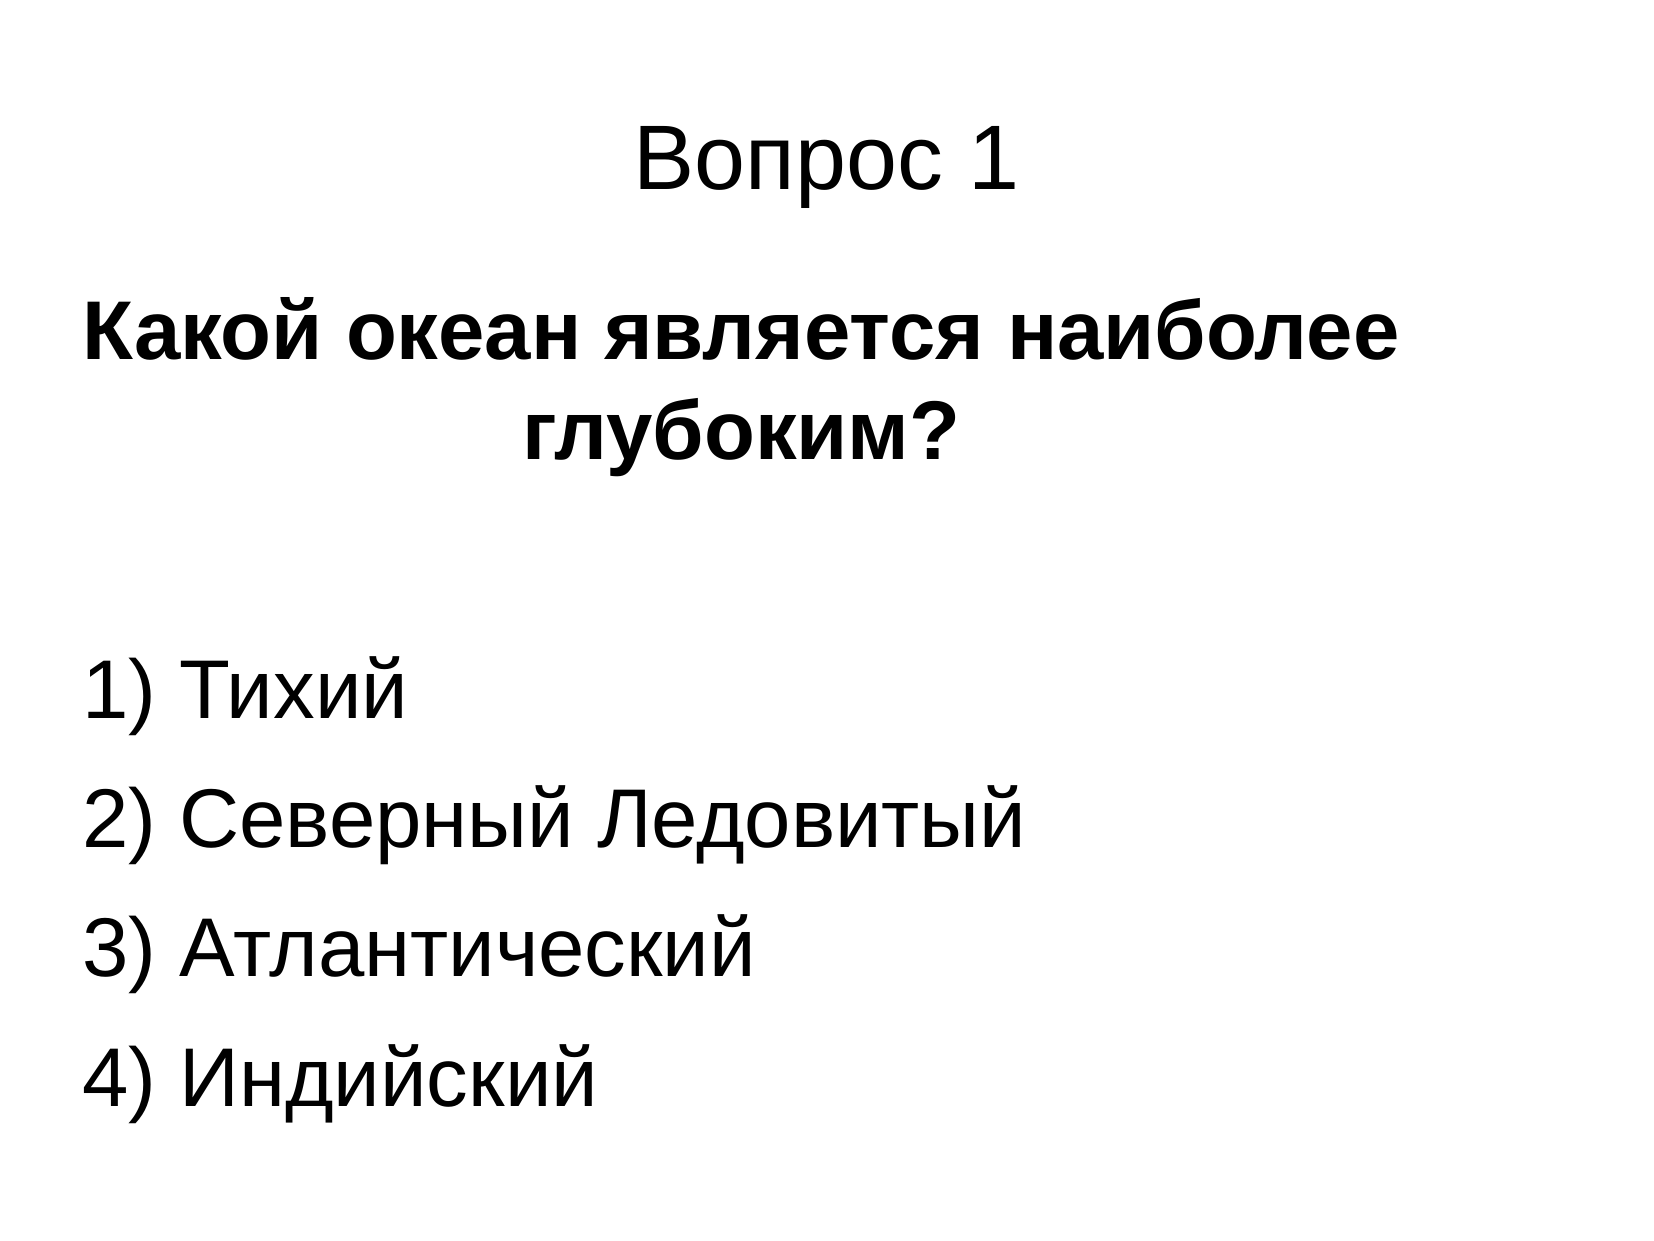

# Вопрос 1
Какой океан является наиболее глубоким?
1) Тихий
2) Северный Ледовитый
3) Атлантический
4) Индийский